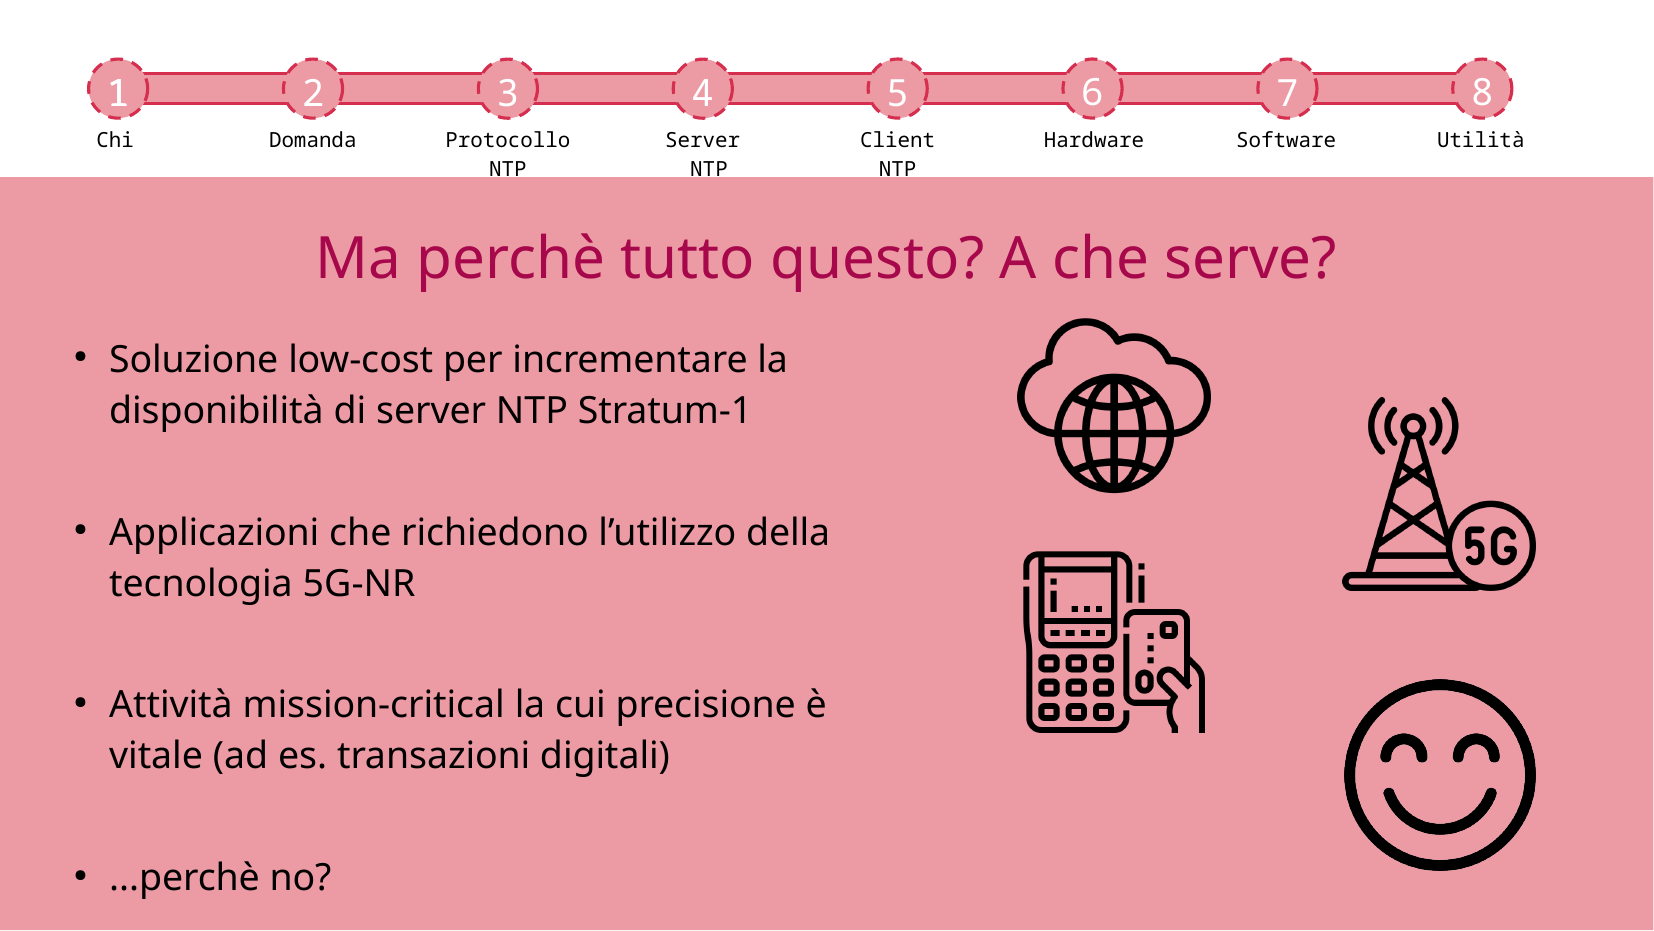

6
8
5
1
2
3
7
1
1
4
Client
NTP
Chi
Domanda
Protocollo
NTP
Server
 NTP
Hardware
Software
Utilità
Ma perchè tutto questo? A che serve?
Soluzione low-cost per incrementare la disponibilità di server NTP Stratum-1
Applicazioni che richiedono l’utilizzo della tecnologia 5G-NR
Attività mission-critical la cui precisione è vitale (ad es. transazioni digitali)
...perchè no?